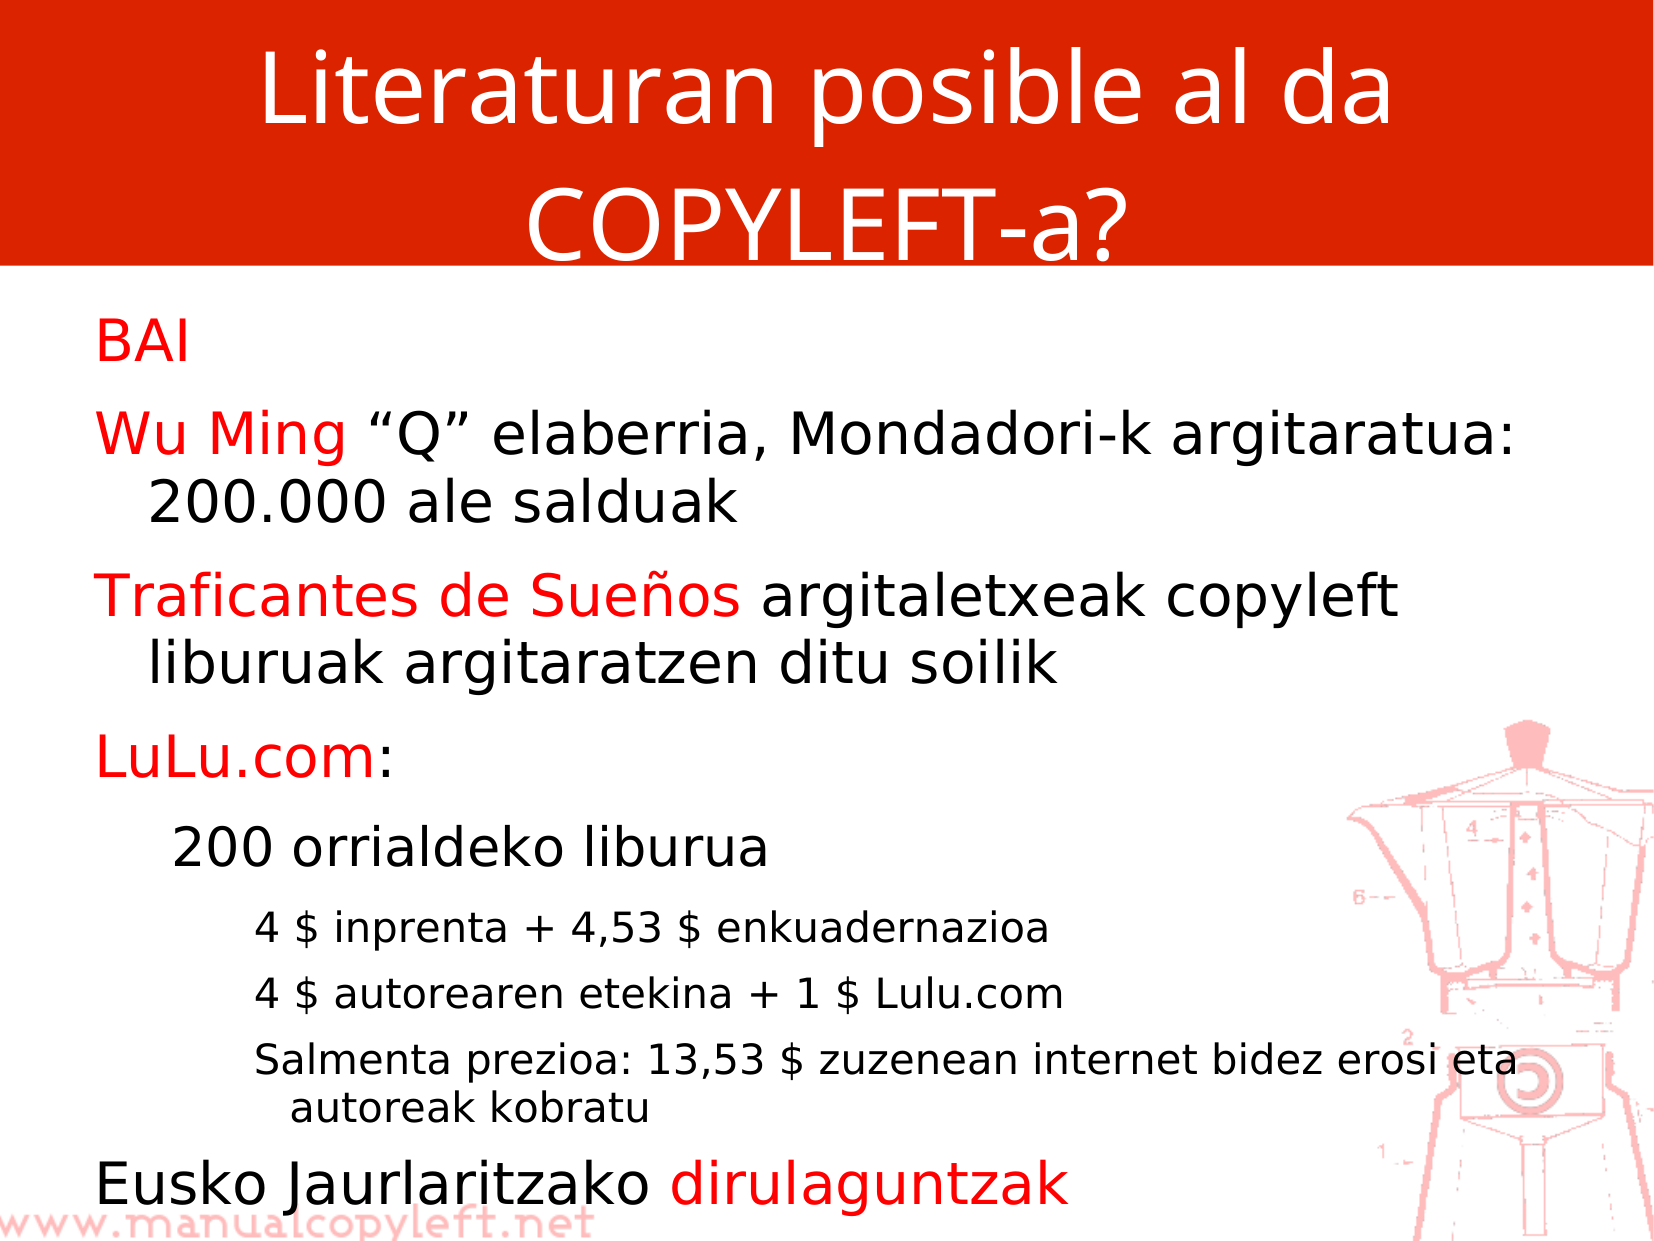

# Literaturan posible al da COPYLEFT-a?
BAI
Wu Ming “Q” elaberria, Mondadori-k argitaratua: 200.000 ale salduak
Traficantes de Sueños argitaletxeak copyleft liburuak argitaratzen ditu soilik
LuLu.com:
200 orrialdeko liburua
4 $ inprenta + 4,53 $ enkuadernazioa
4 $ autorearen etekina + 1 $ Lulu.com
Salmenta prezioa: 13,53 $ zuzenean internet bidez erosi eta autoreak kobratu
Eusko Jaurlaritzako dirulaguntzak